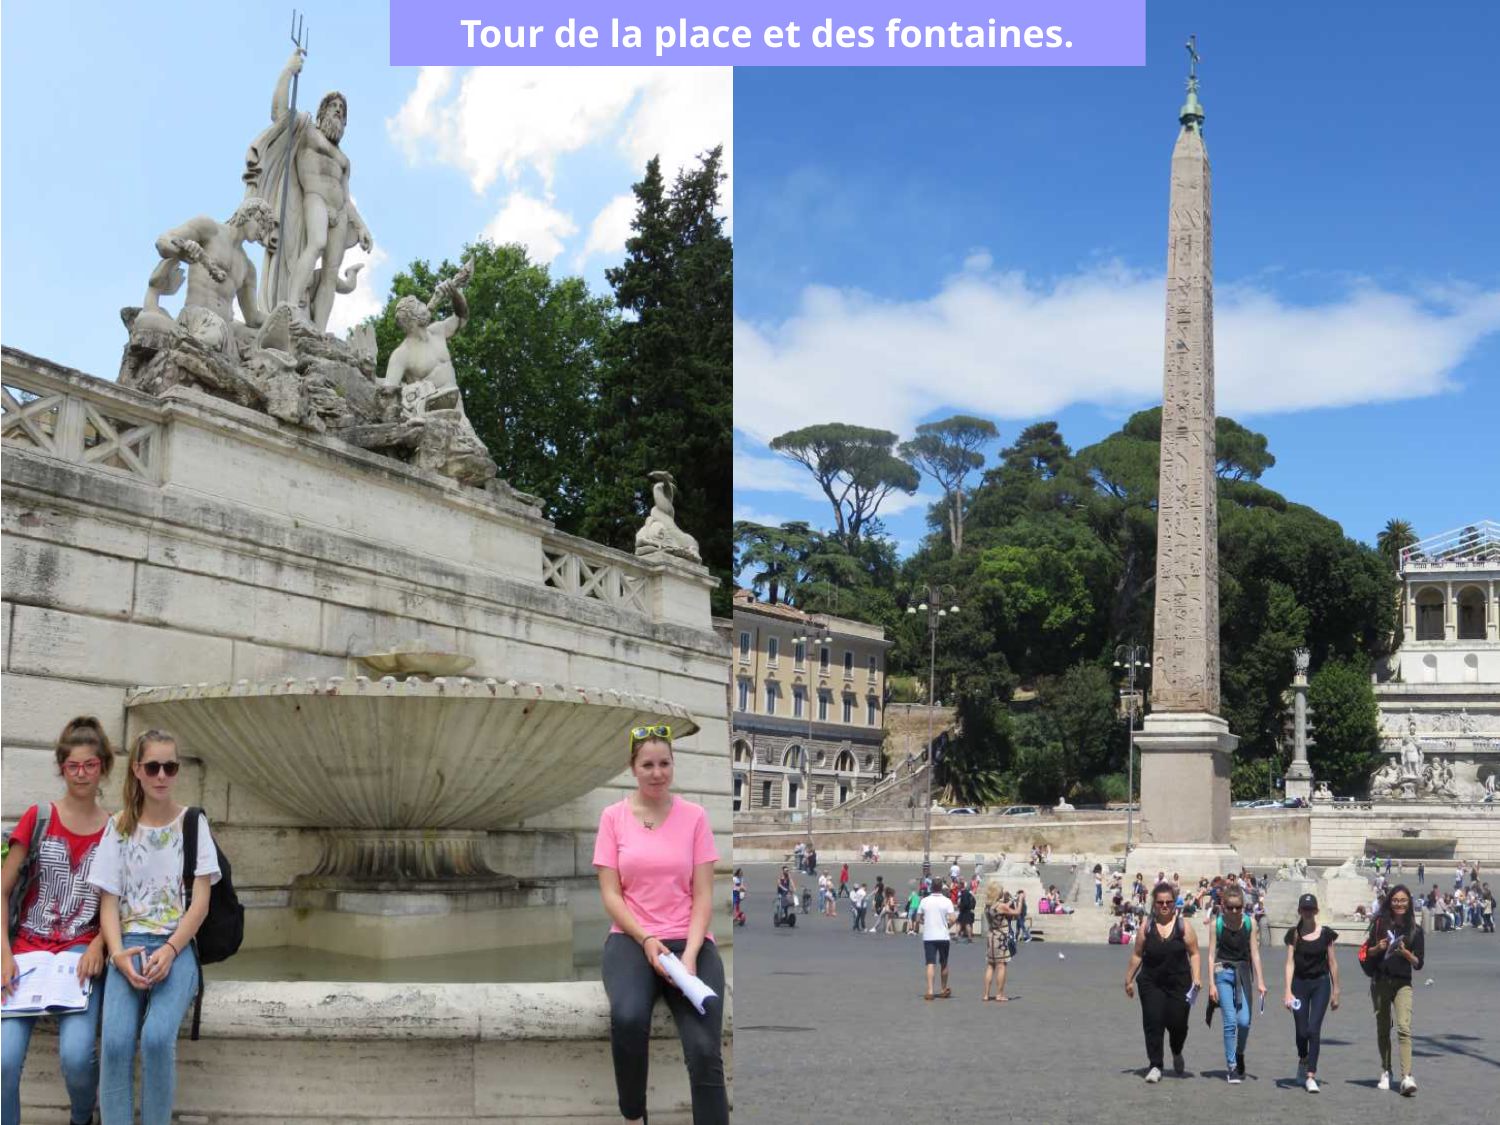

Tour de la place et des fontaines.